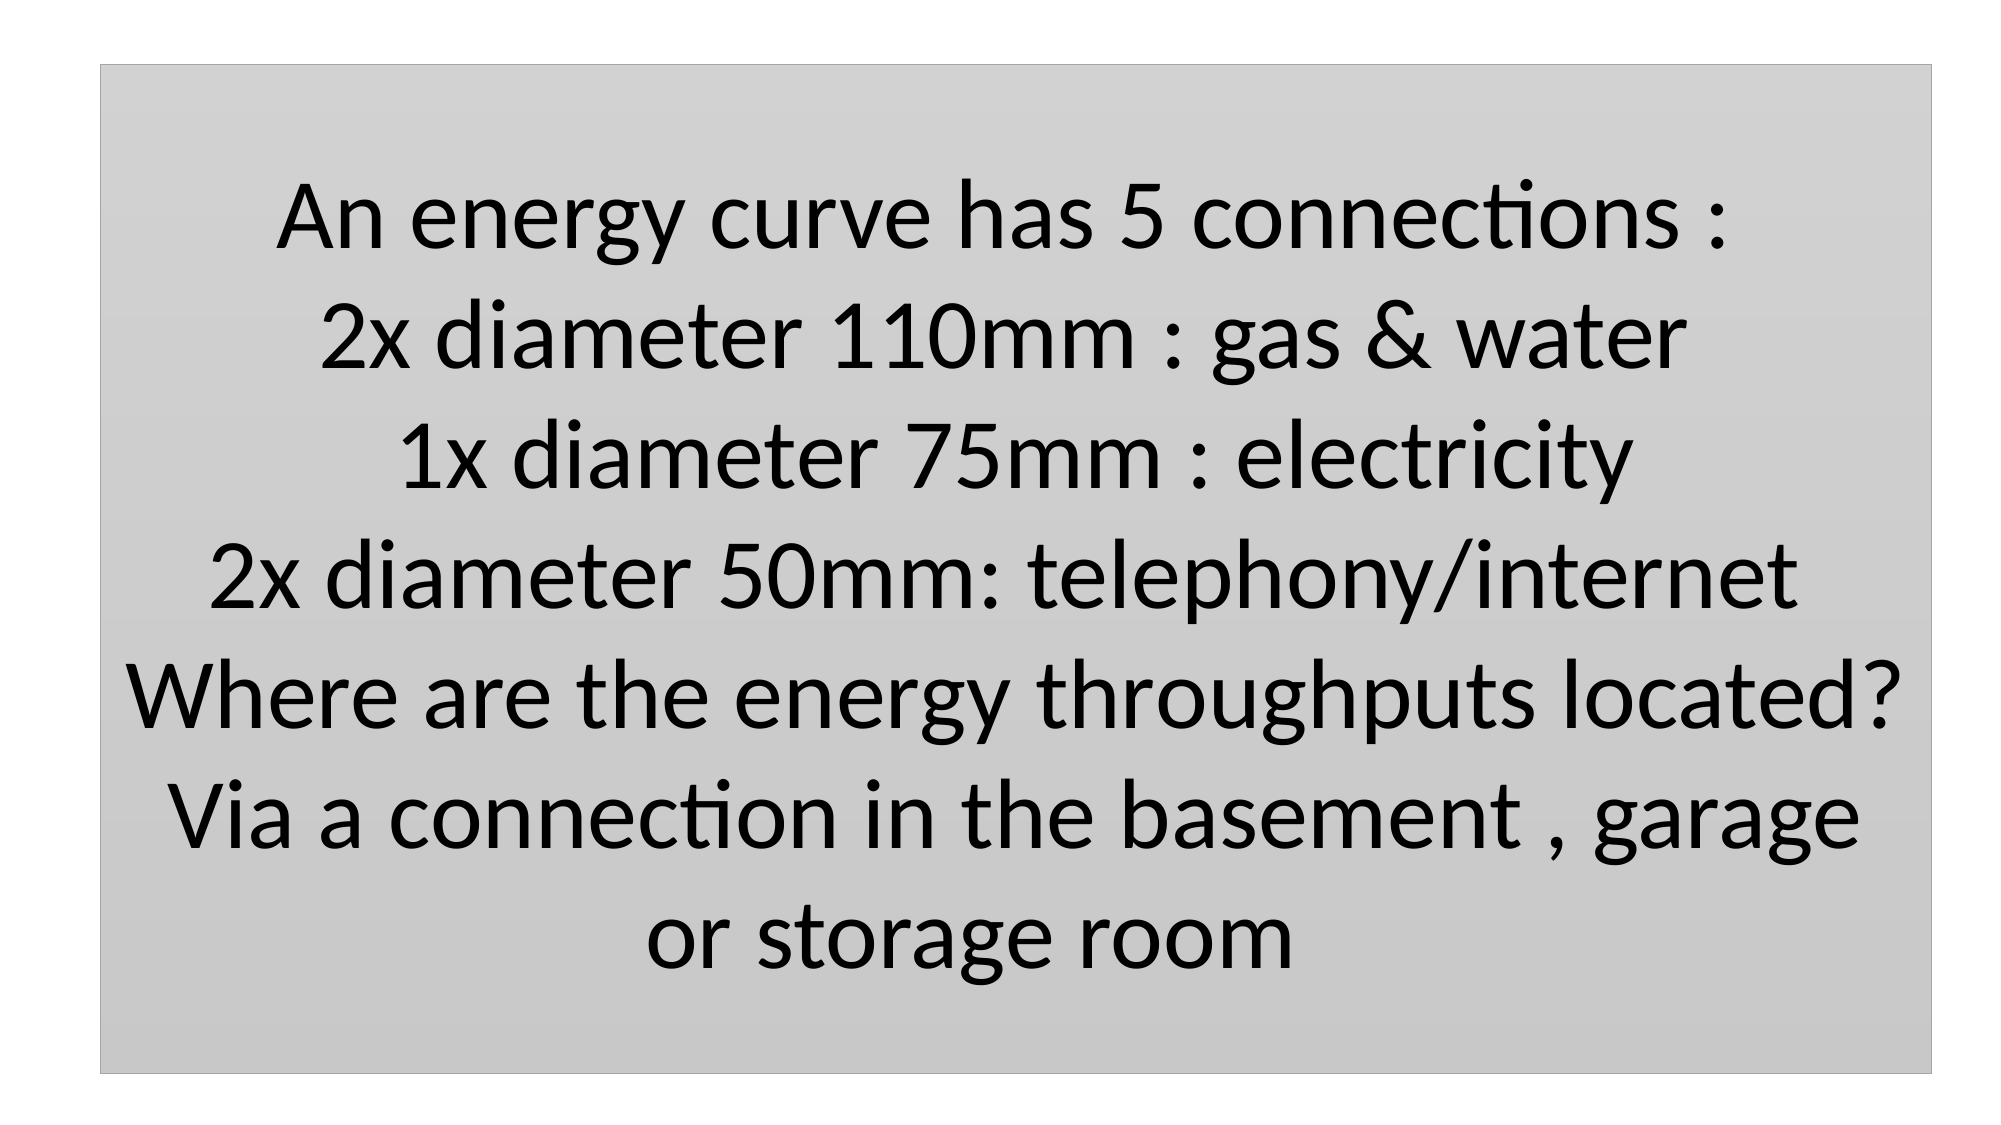

An energy curve has 5 connections :
2x diameter 110mm : gas & water
1x diameter 75mm : electricity
2x diameter 50mm: telephony/internet
Where are the energy throughputs located?
Via a connection in the basement , garage or storage room